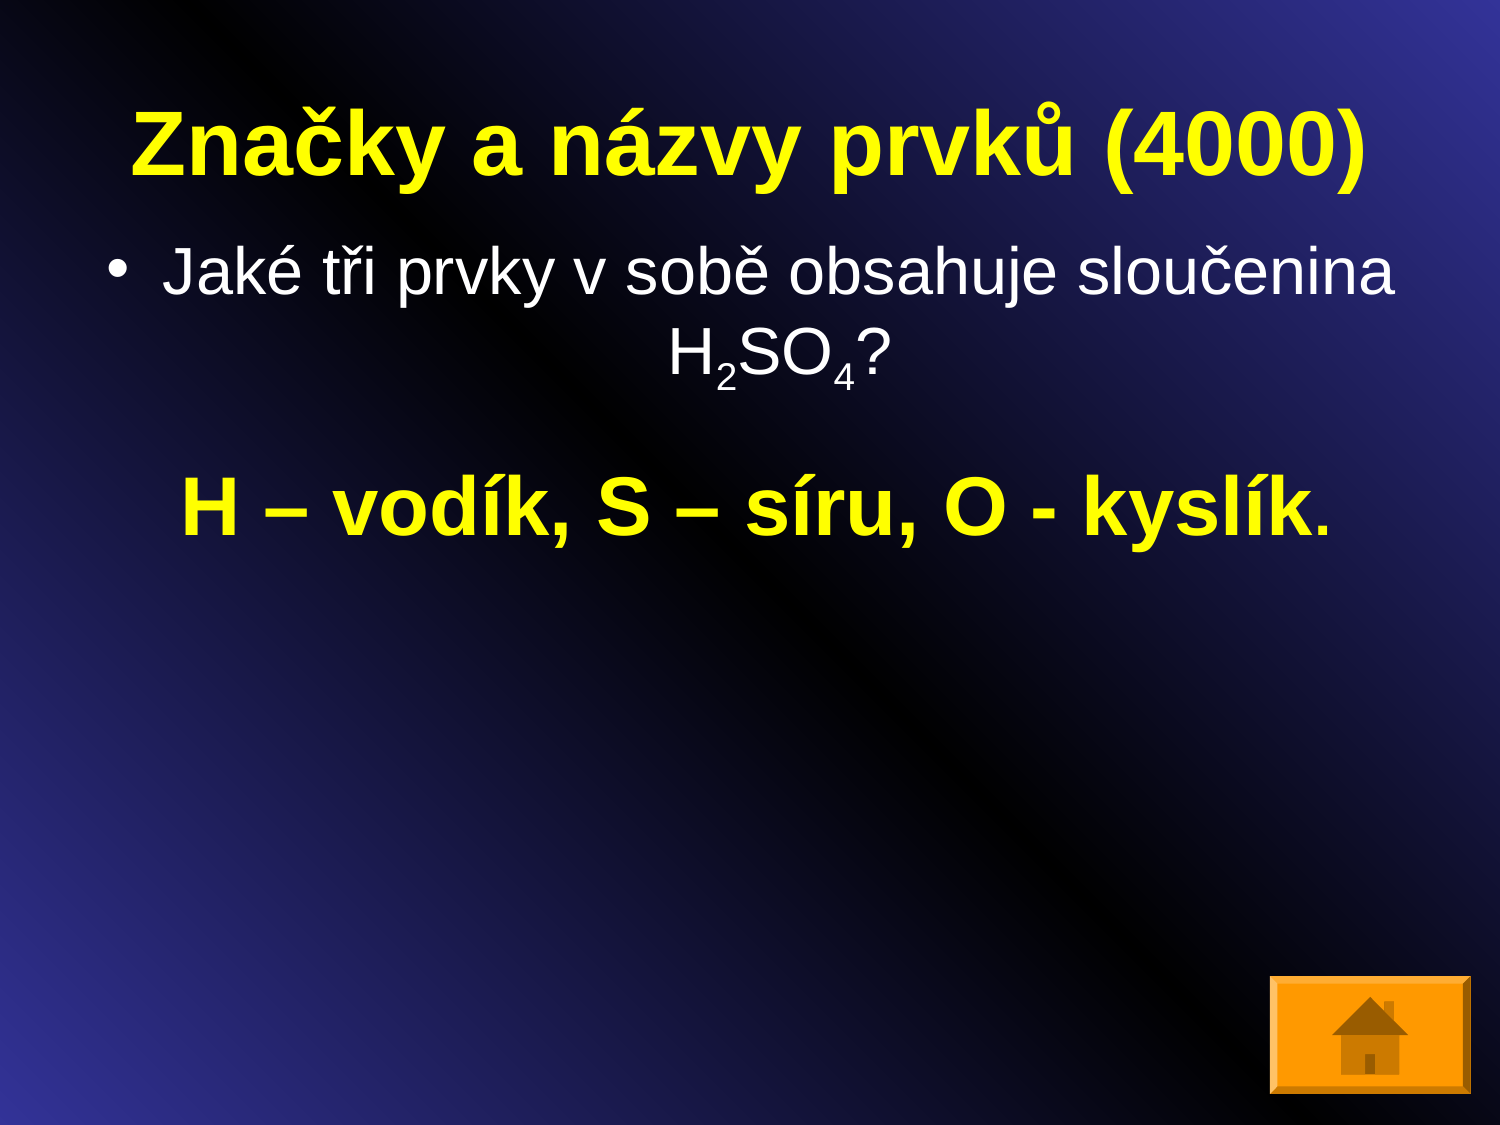

# Značky a názvy prvků (4000)
Jaké tři prvky v sobě obsahuje sloučenina H2SO4?
H – vodík, S – síru, O - kyslík.